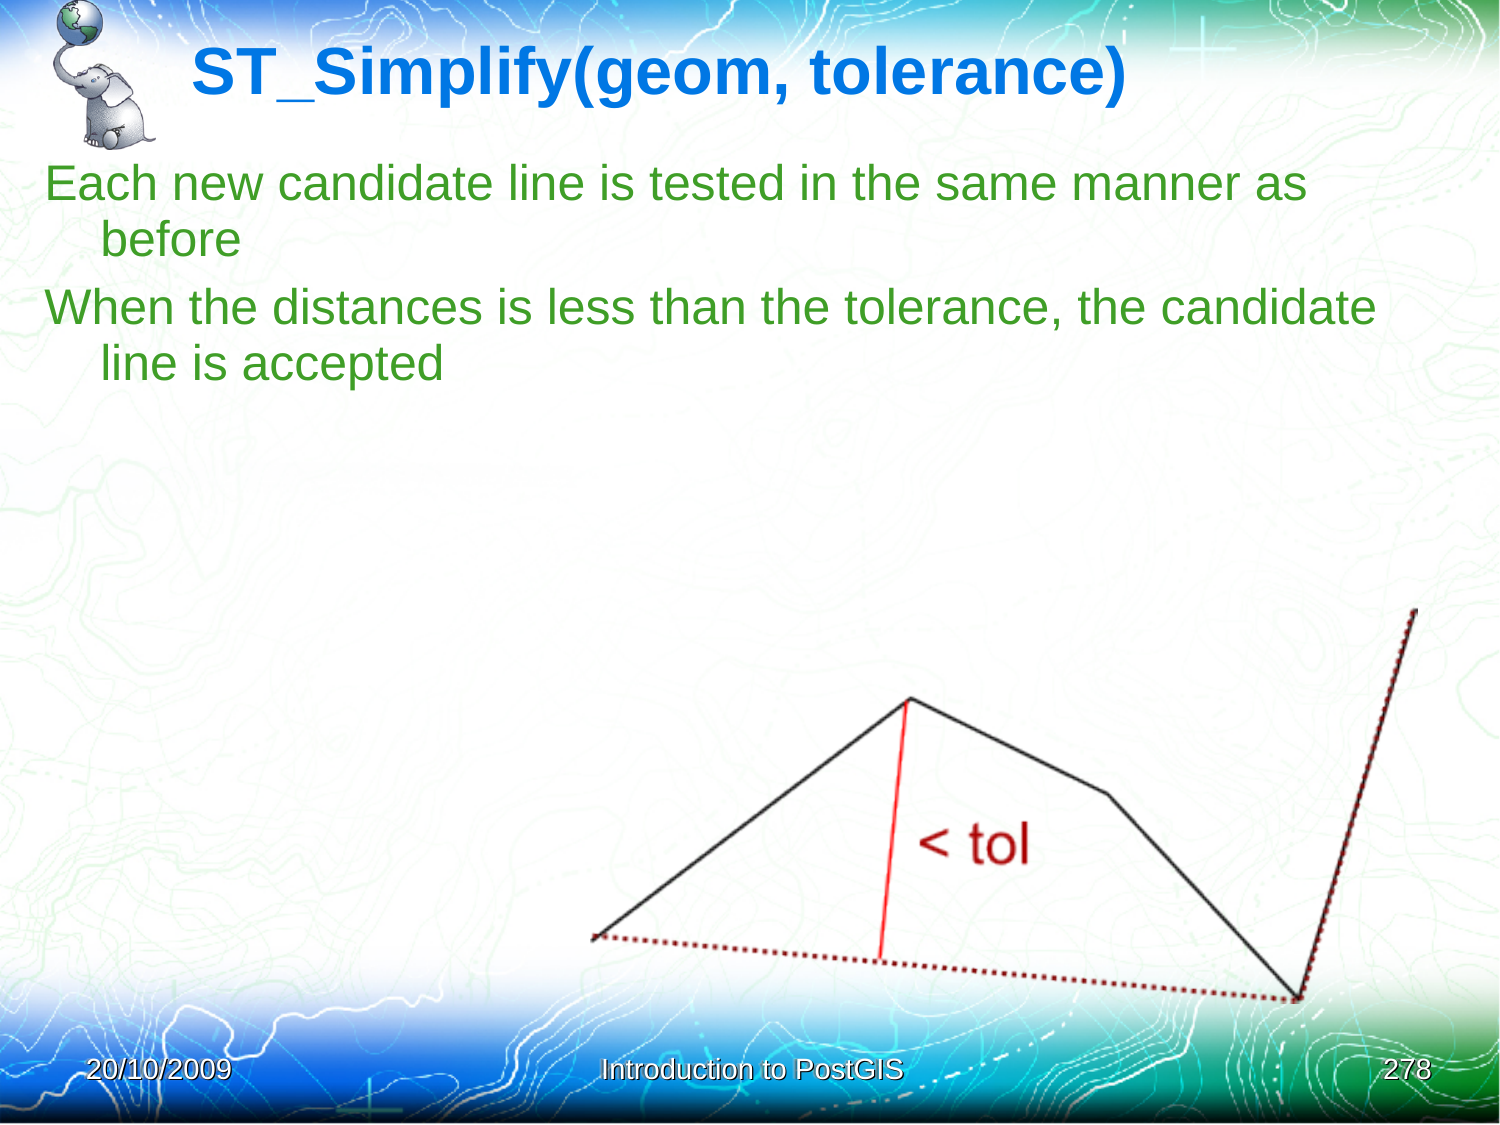

# ST_Simplify(geom, tolerance)
Each new candidate line is tested in the same manner as before
When the distances is less than the tolerance, the candidate line is accepted
20/10/2009
Introduction to PostGIS
278